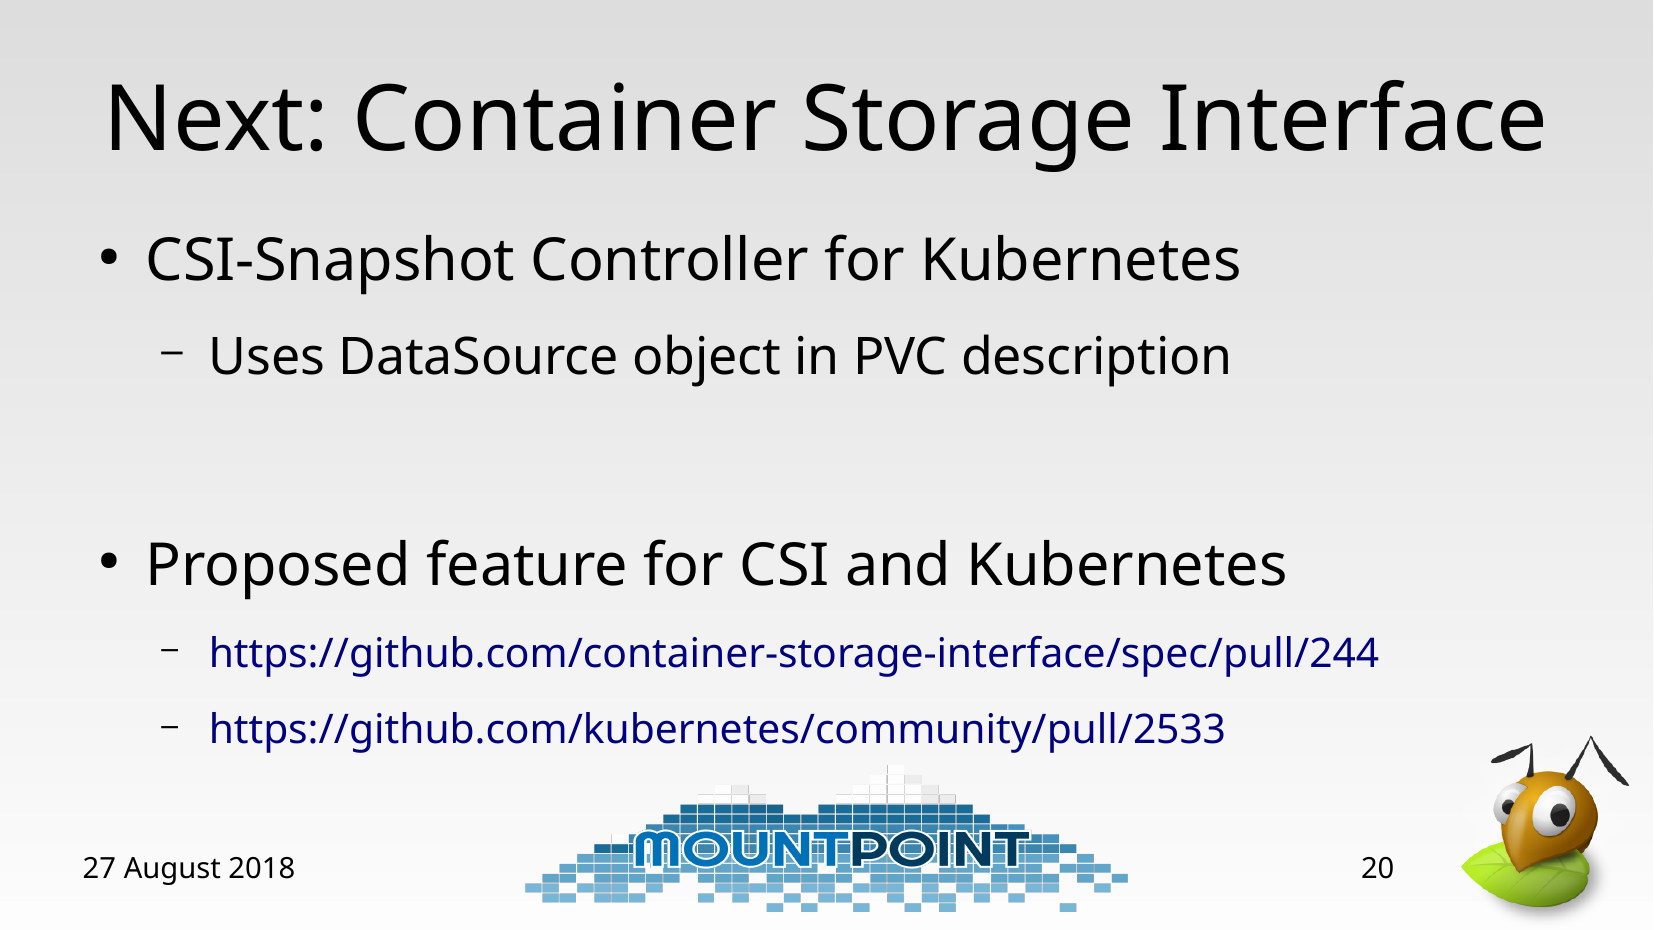

# Next: Container Storage Interface
CSI-Snapshot Controller for Kubernetes
Uses DataSource object in PVC description
Proposed feature for CSI and Kubernetes
https://github.com/container-storage-interface/spec/pull/244
https://github.com/kubernetes/community/pull/2533
27 August 2018
20